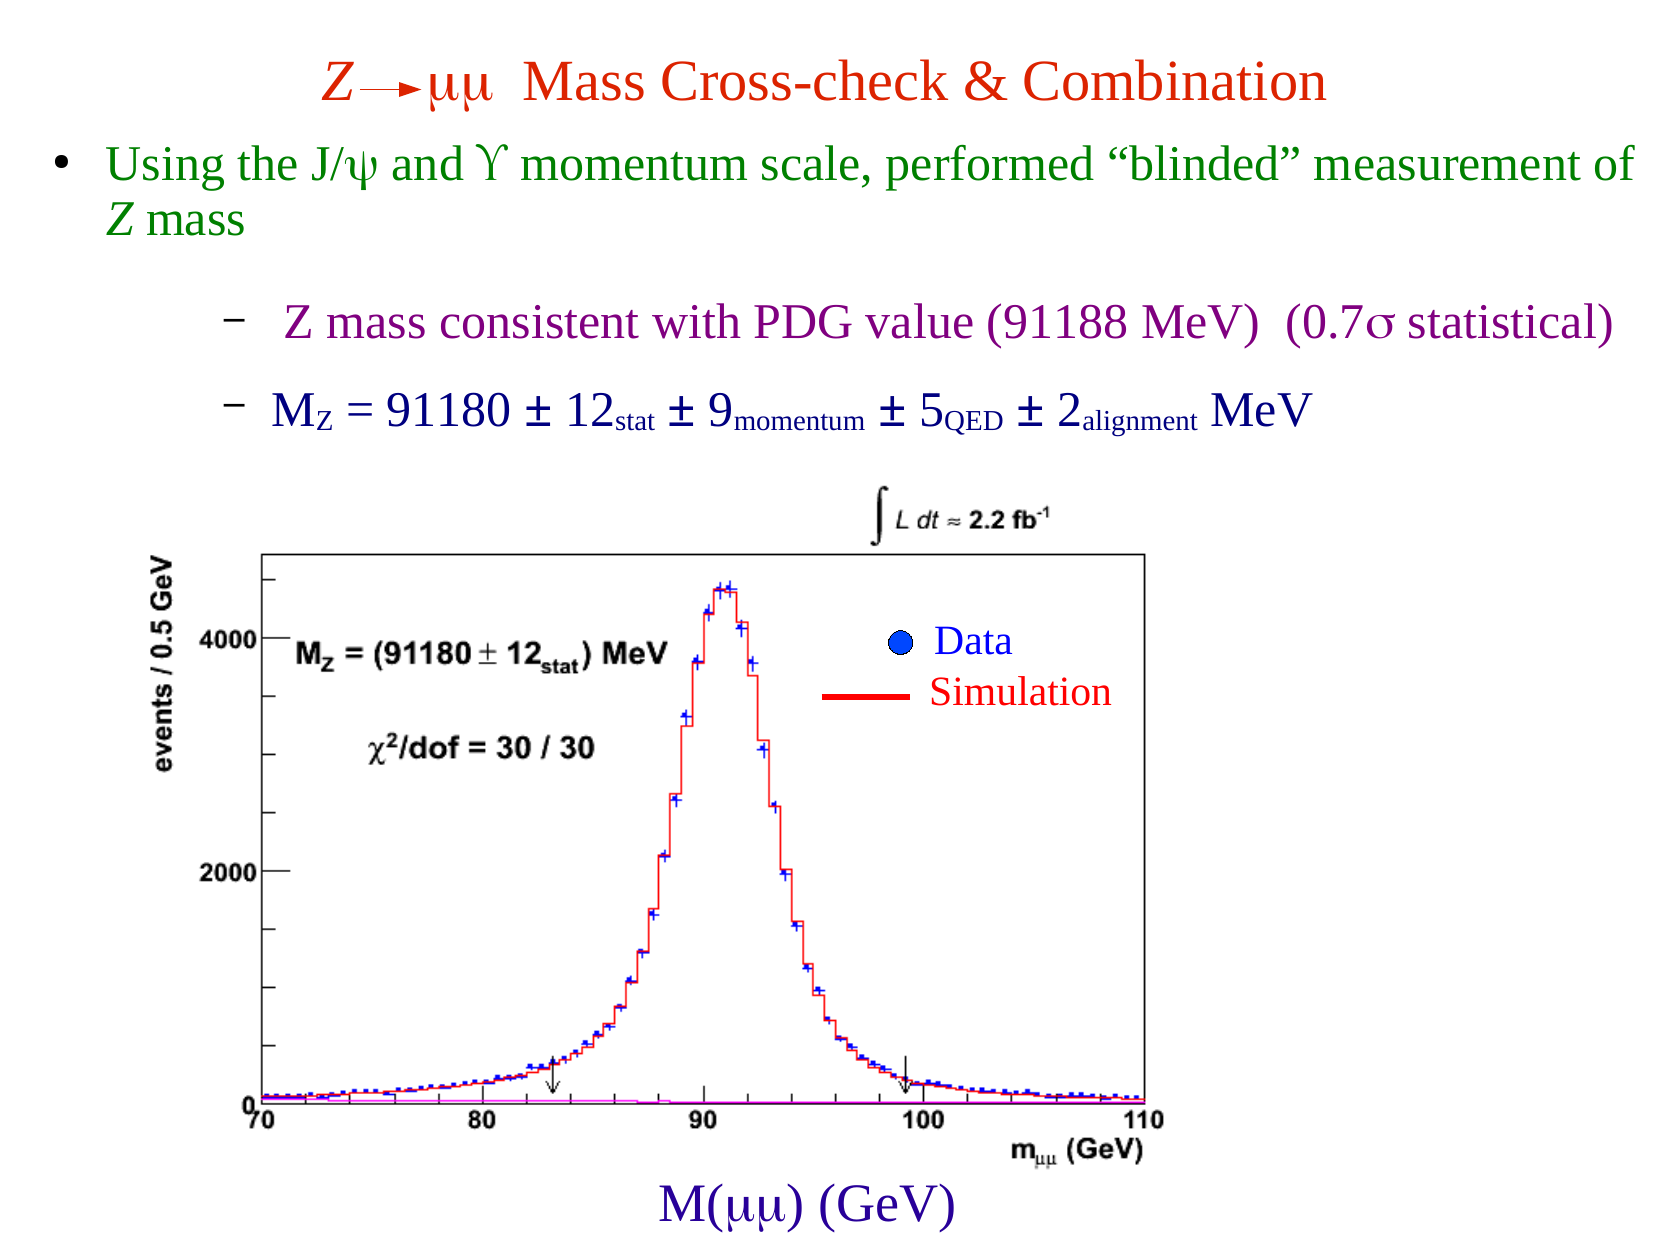

# Z μμ Mass Cross-check & Combination
Using the J/ψ and ϒ momentum scale, performed “blinded” measurement of Z mass
 Z mass consistent with PDG value (91188 MeV) (0.7σ statistical)
MZ = 91180 ± 12stat ± 9momentum ± 5QED ± 2alignment MeV
Data
Simulation
M(μμ) (GeV)